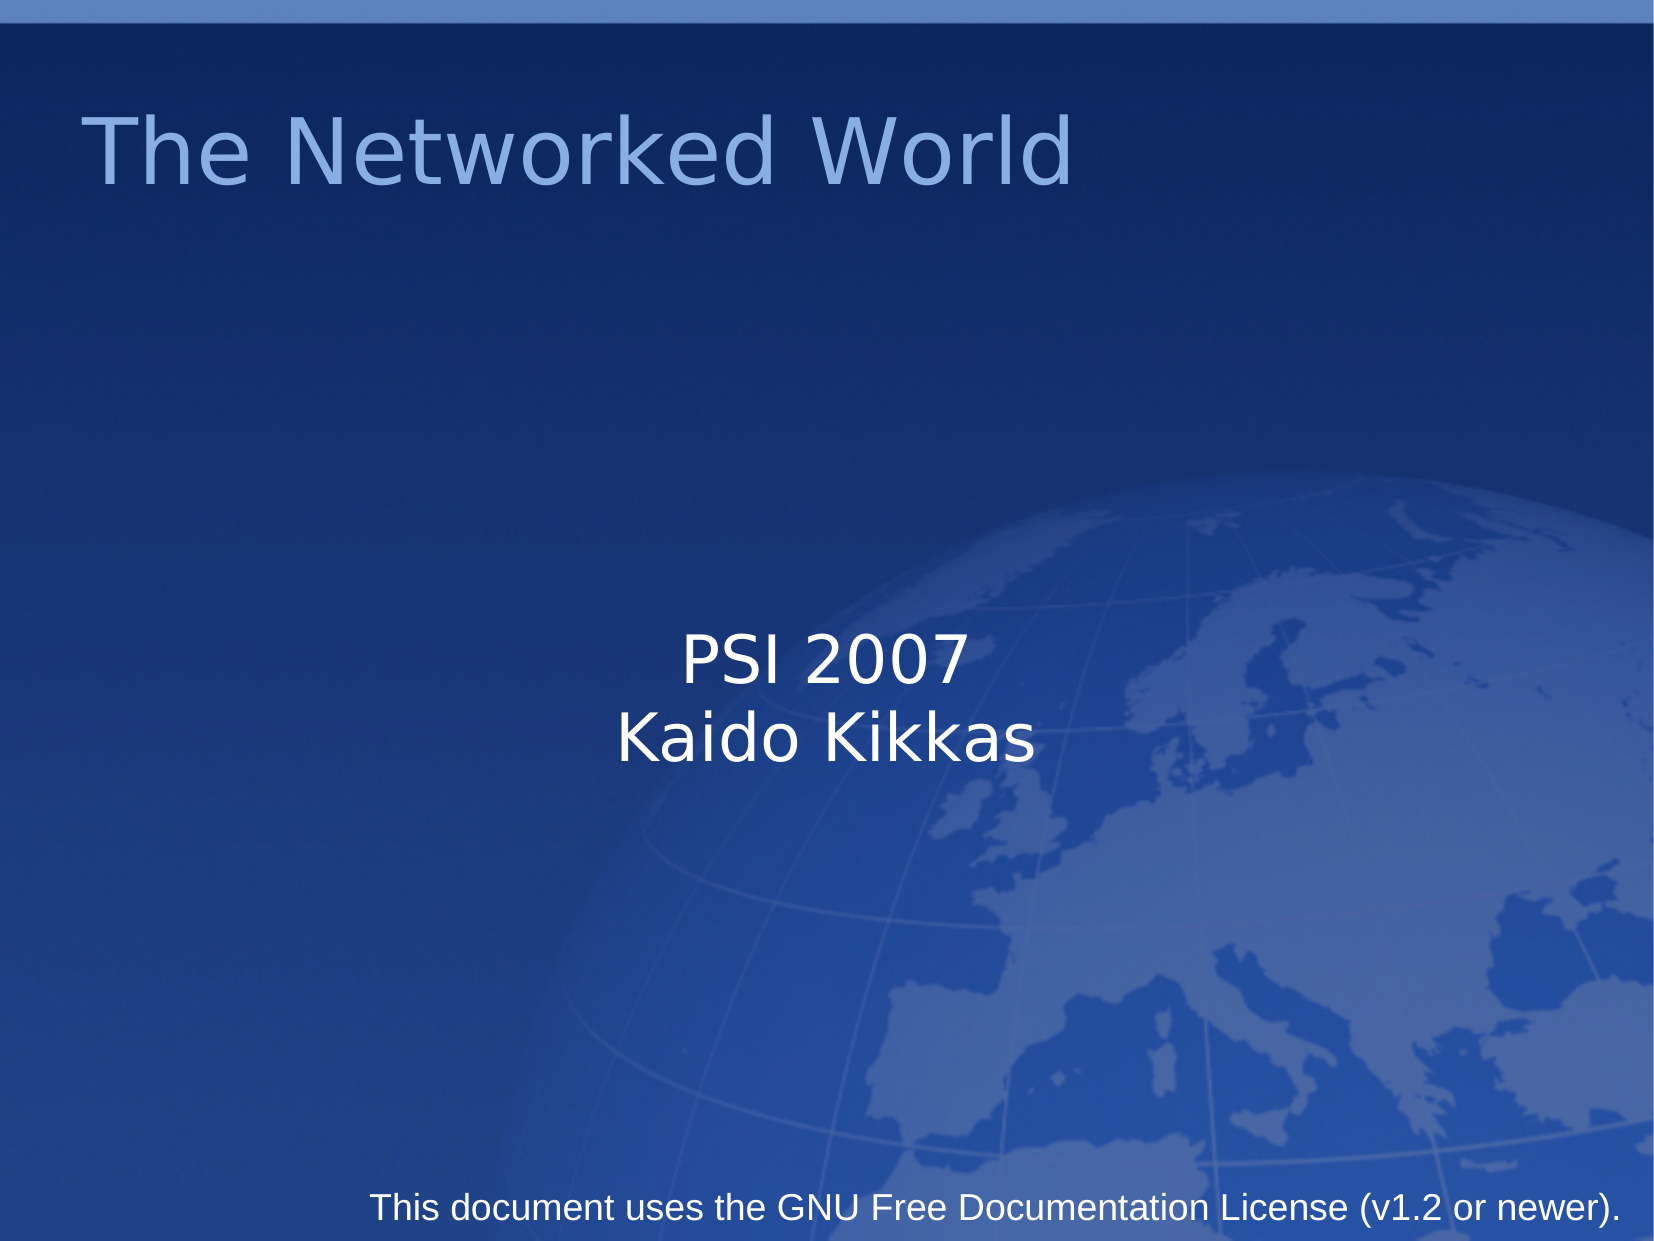

# The Networked World
PSI 2007
Kaido Kikkas
This document uses the GNU Free Documentation License (v1.2 or newer).